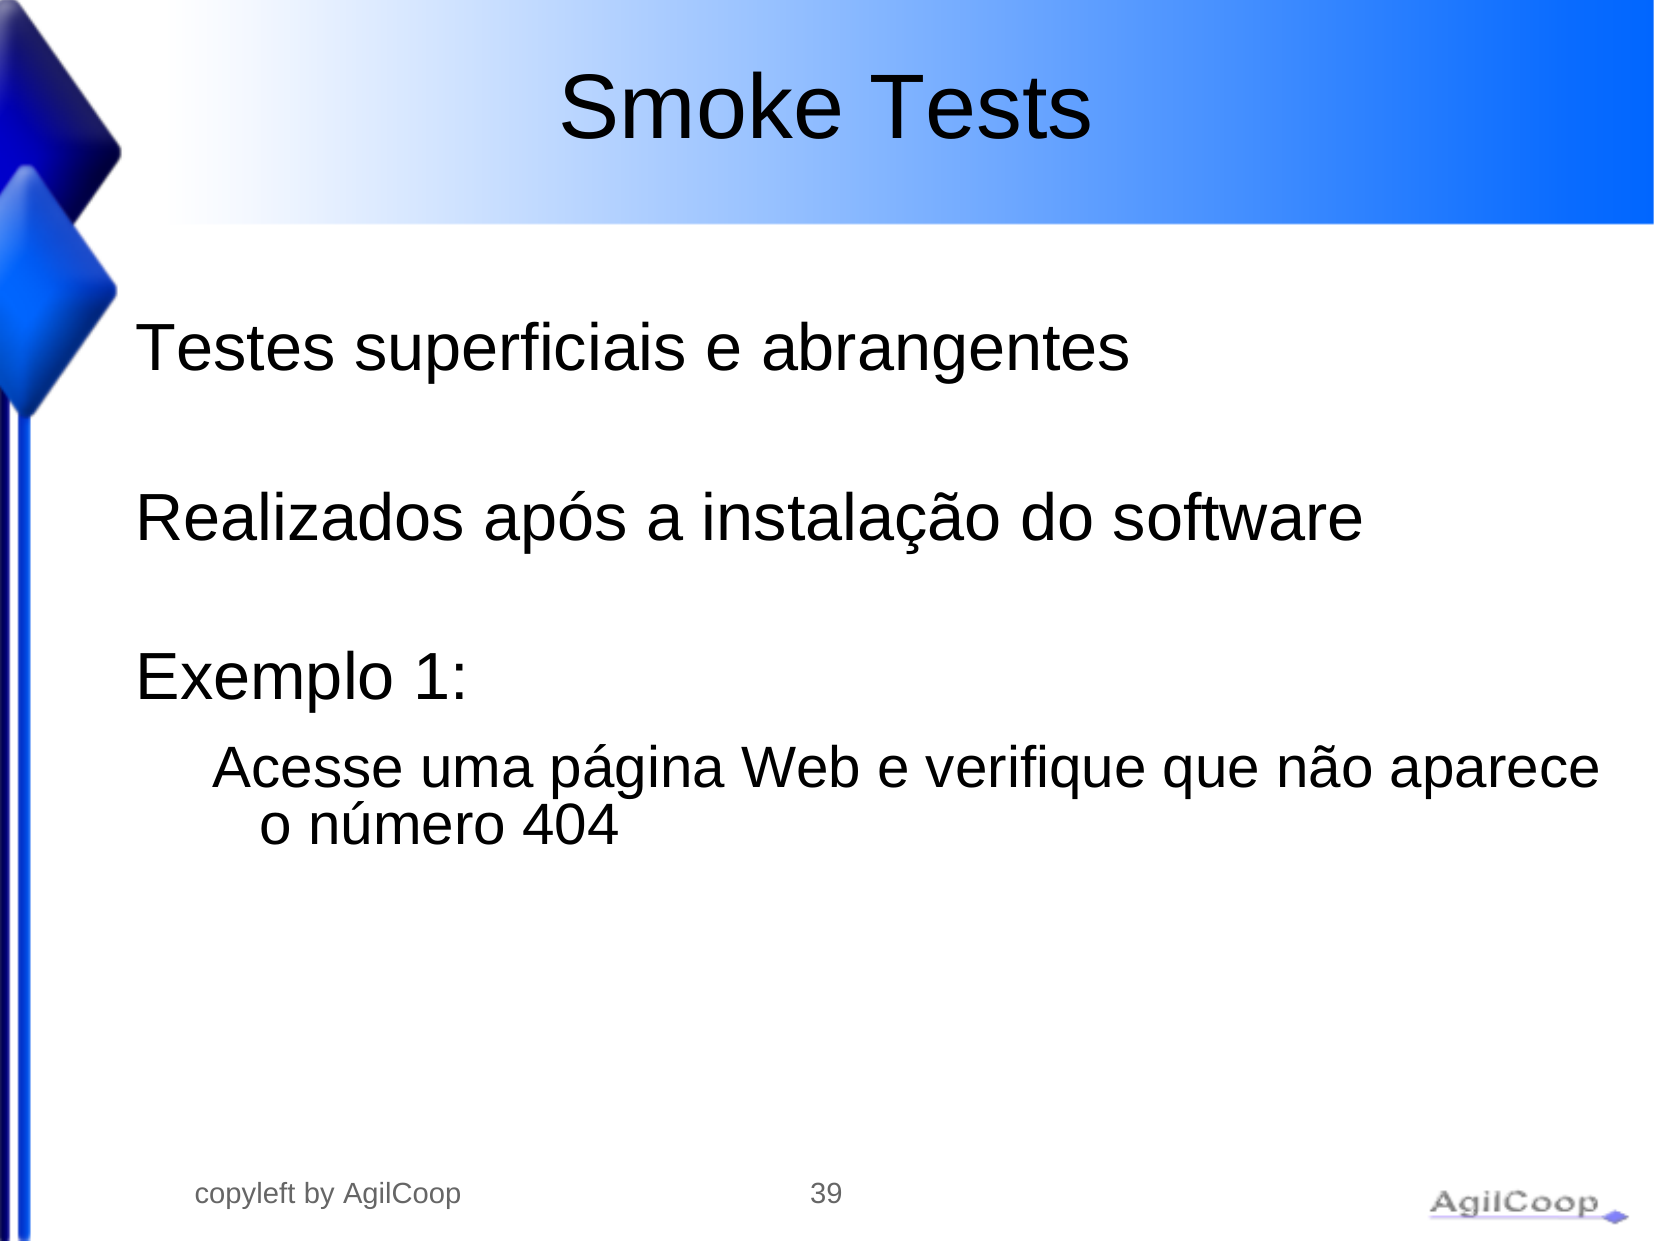

# Smoke Tests
Testes superficiais e abrangentes
Realizados após a instalação do software
Exemplo 1:
Acesse uma página Web e verifique que não aparece o número 404
copyleft by AgilCoop
39